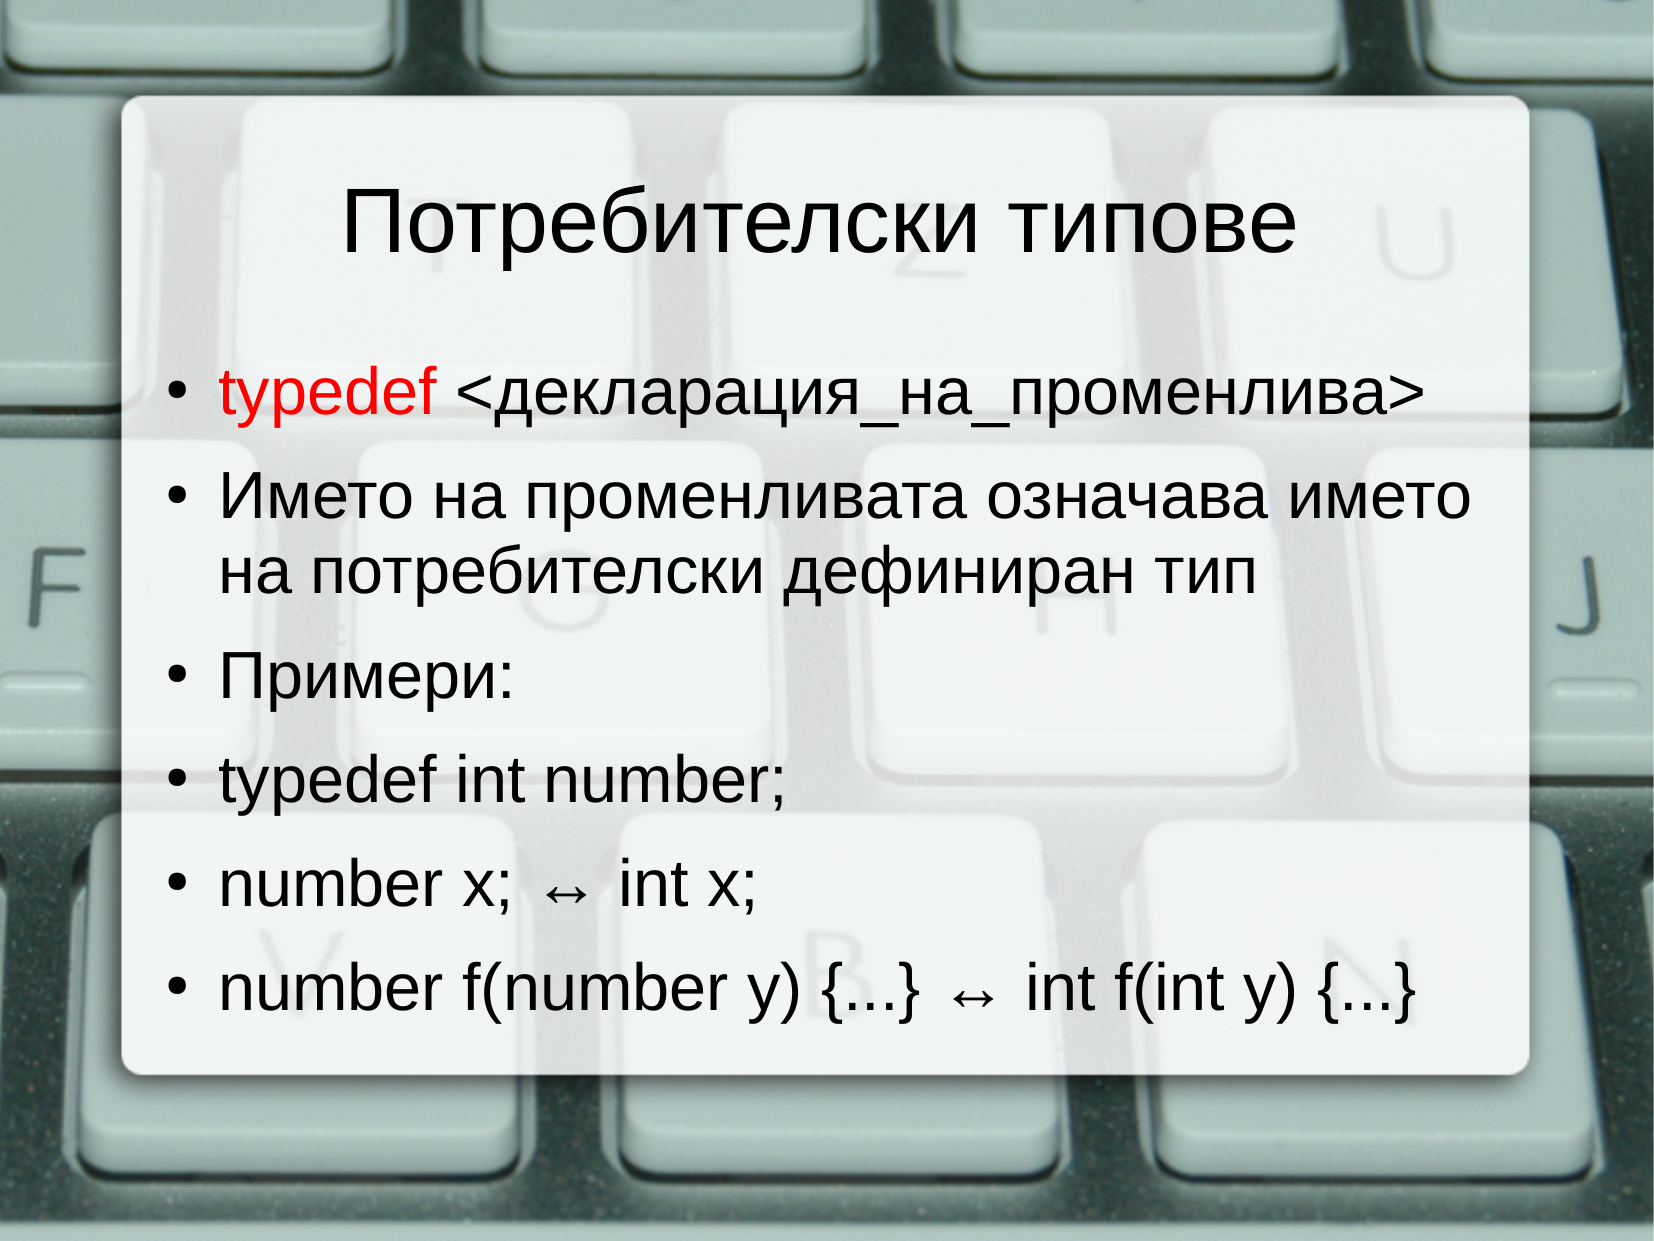

# Потребителски типове
typedef <декларация_на_променлива>
Името на променливата означава името на потребителски дефиниран тип
Примери:
typedef int number;
number x; ↔ int x;
number f(number y) {...} ↔ int f(int y) {...}